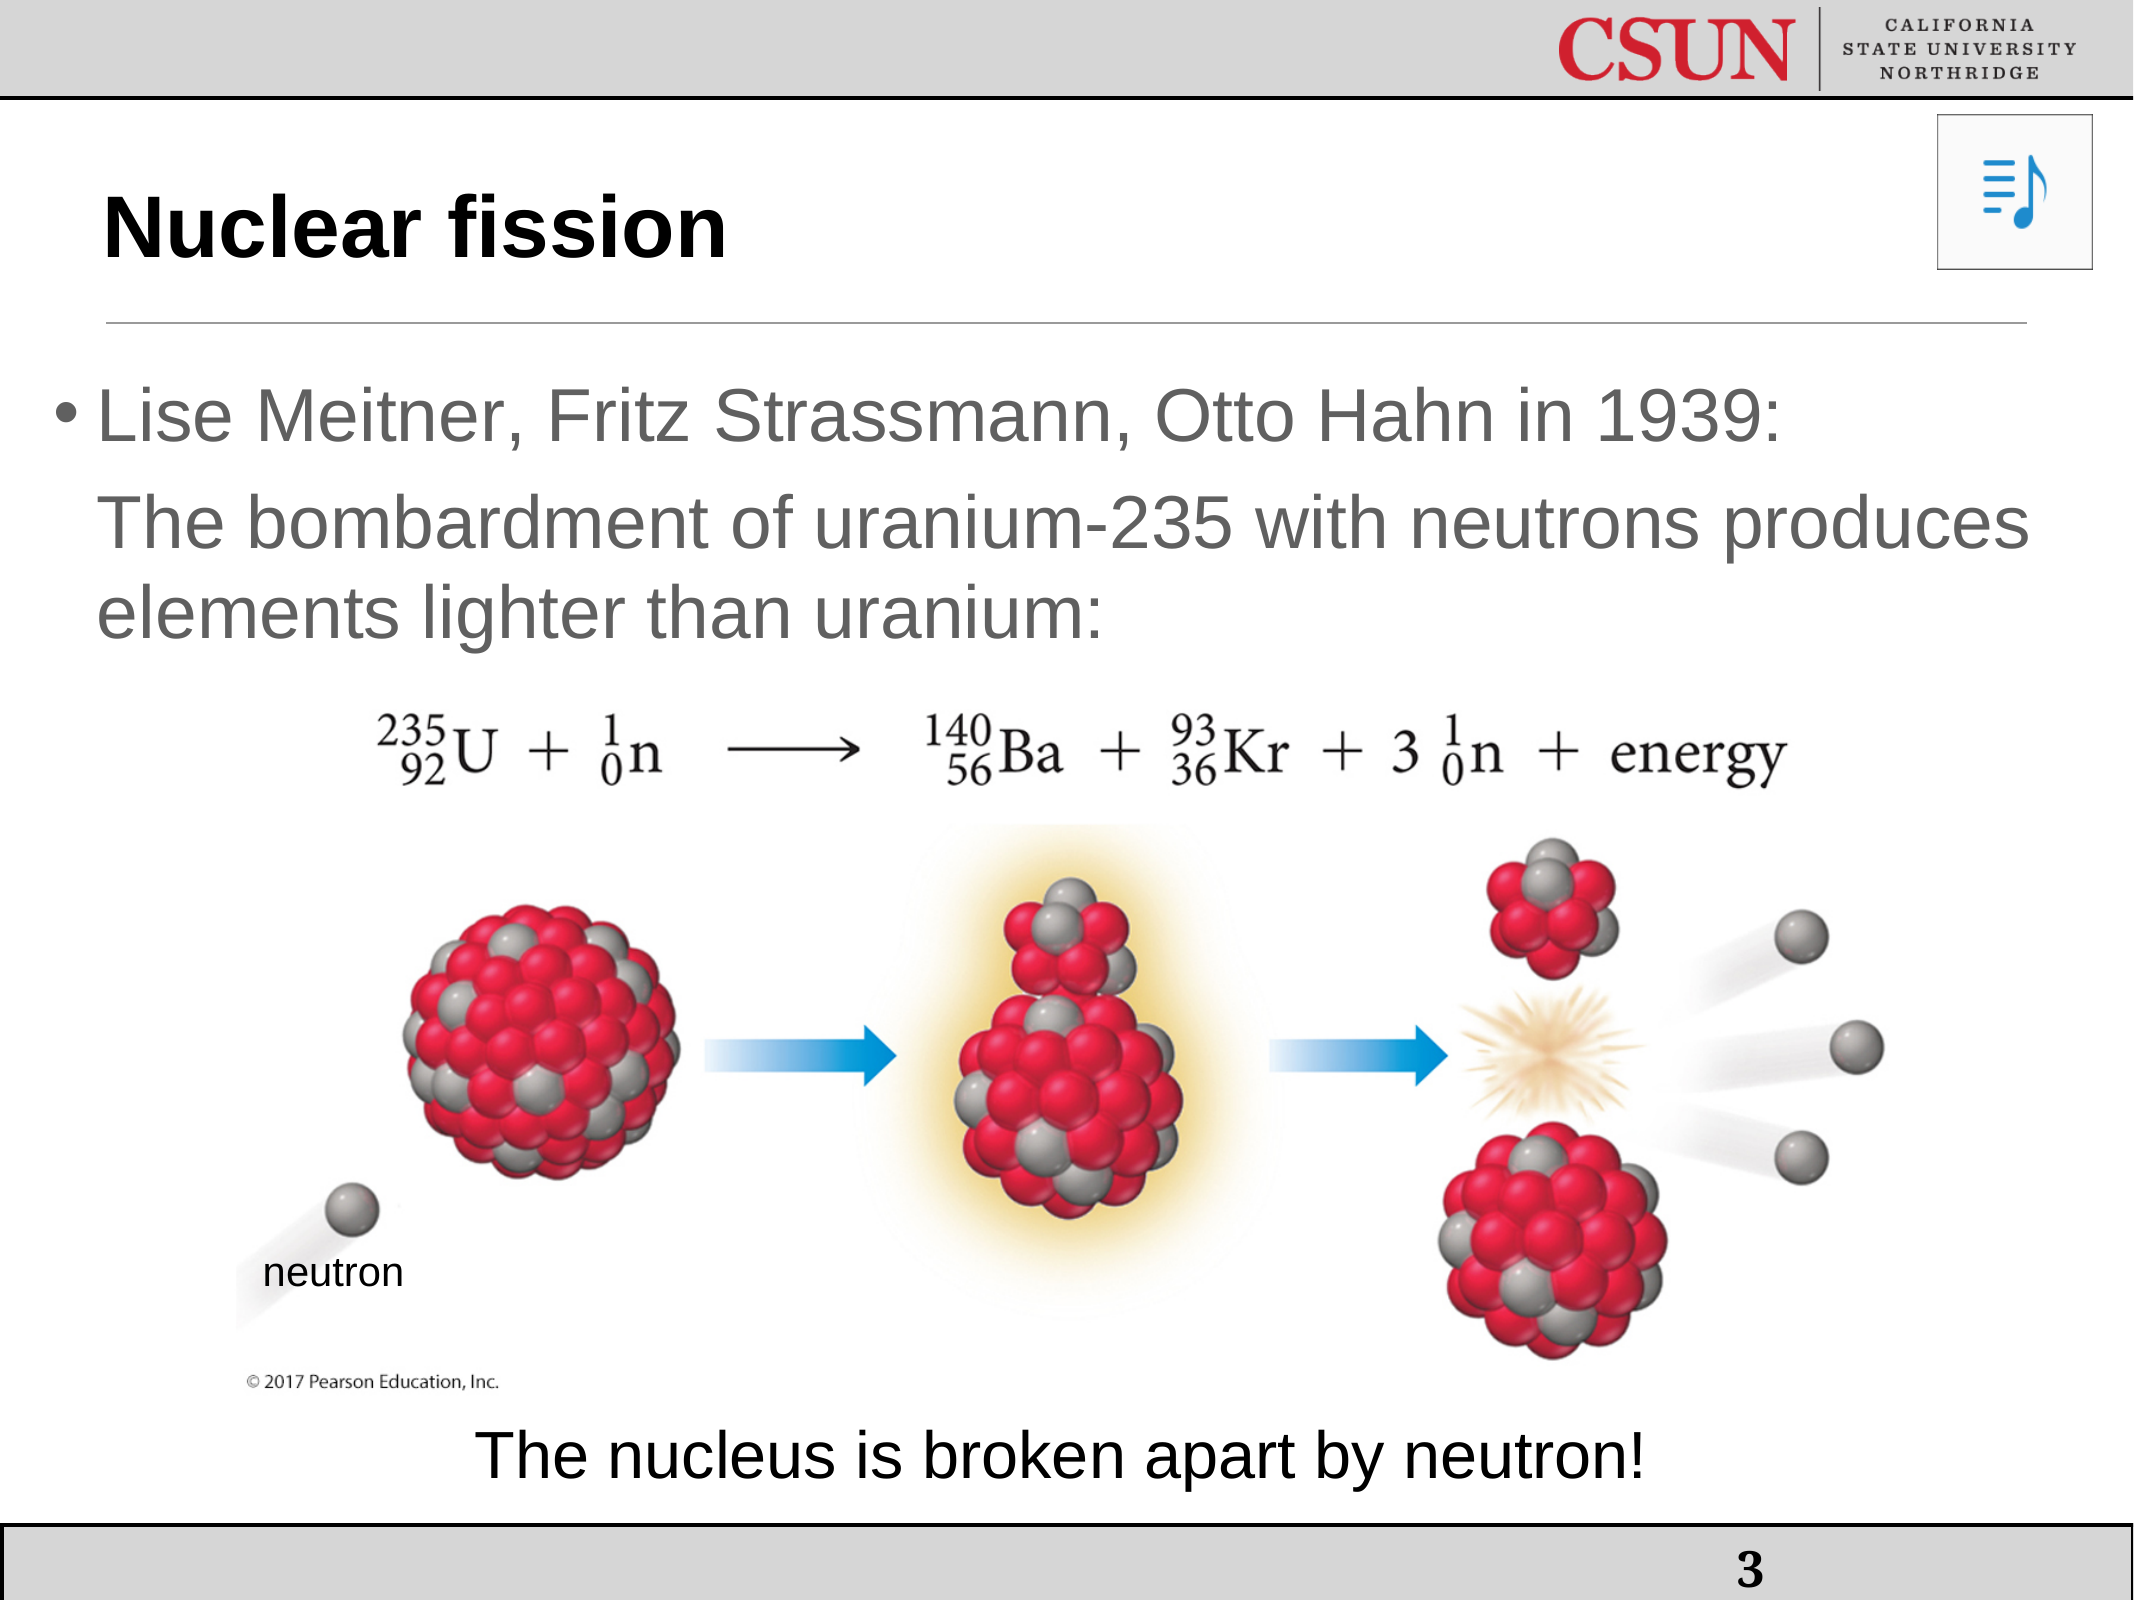

# Nuclear fission
Lise Meitner, Fritz Strassmann, Otto Hahn in 1939:
The bombardment of uranium-235 with neutrons produces elements lighter than uranium:
neutron
The nucleus is broken apart by neutron!
3